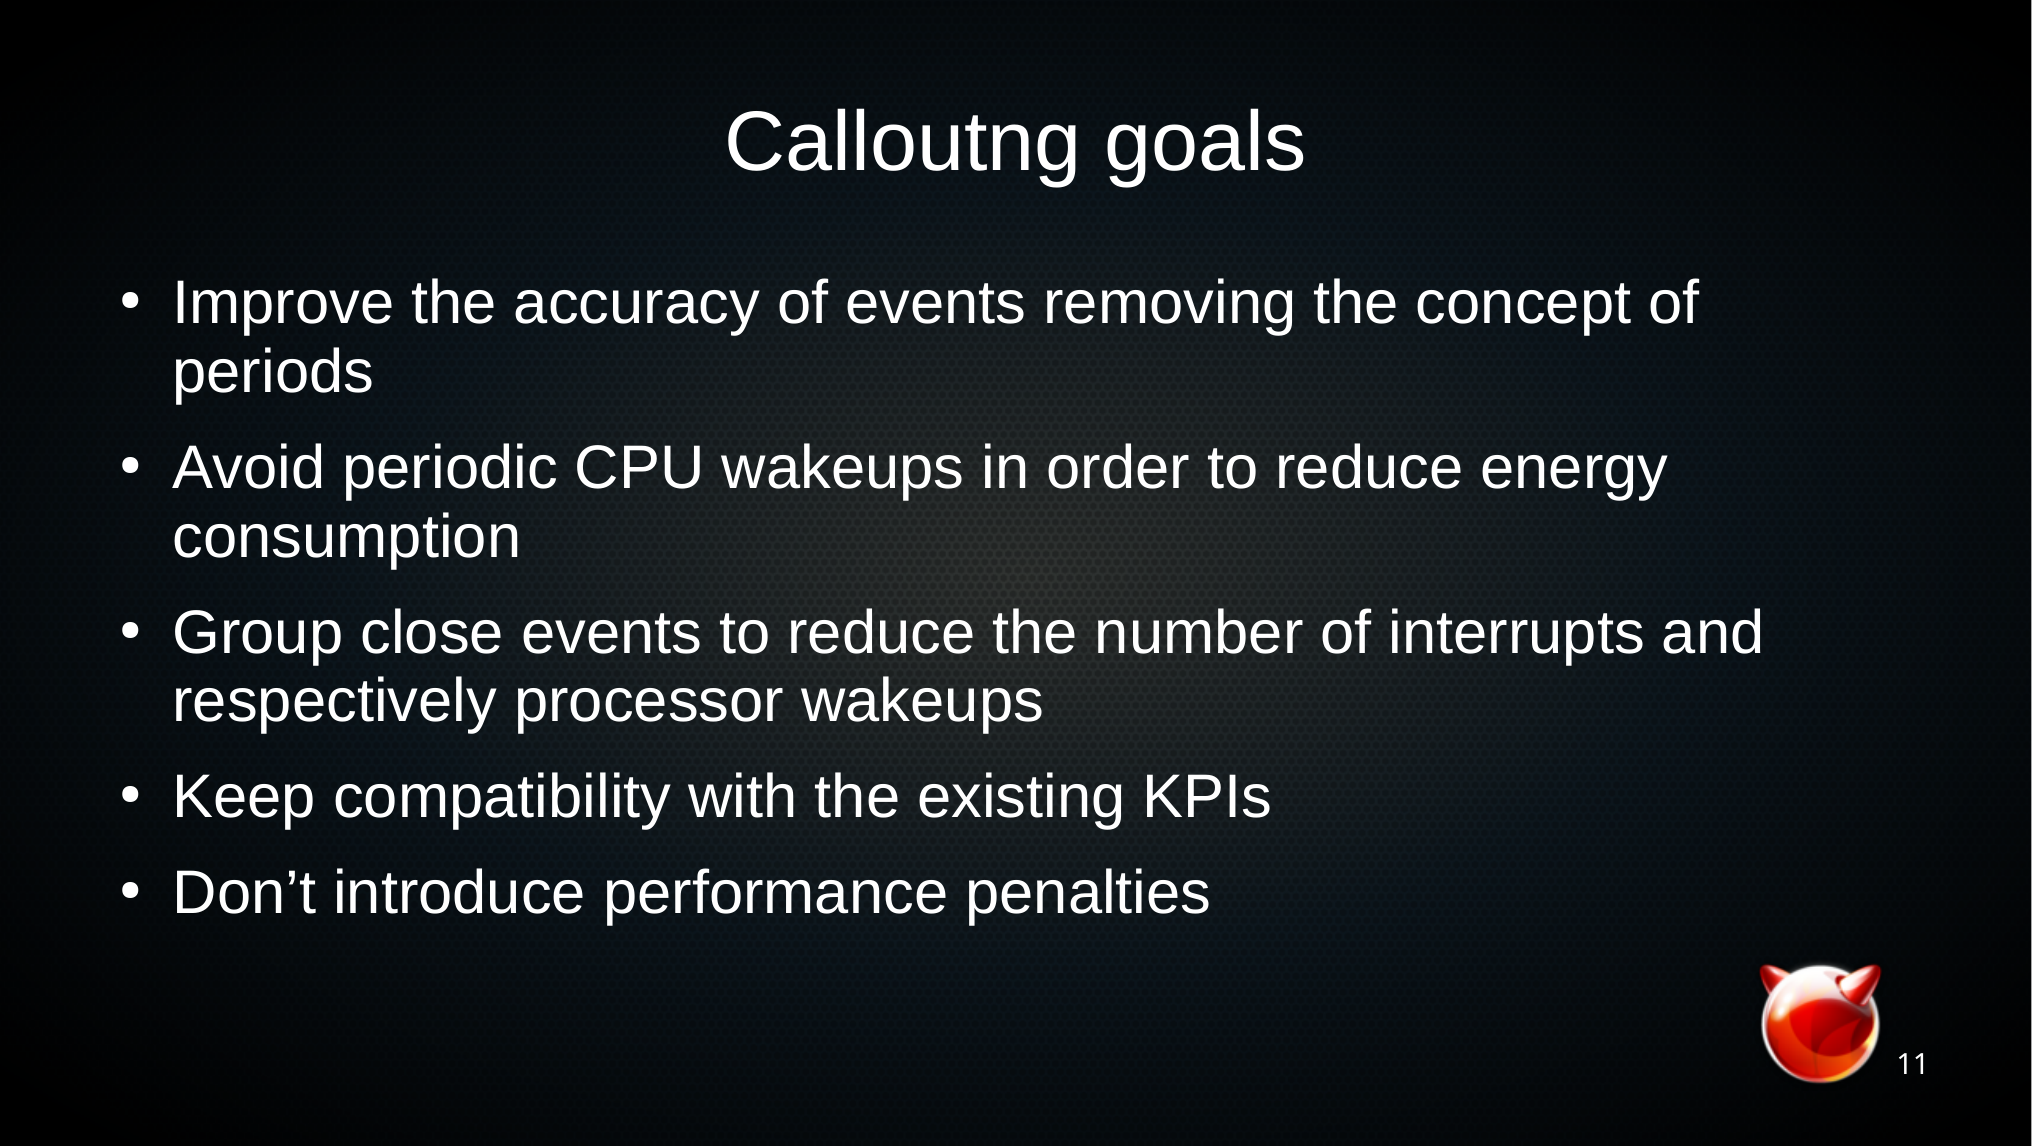

# Calloutng goals
Improve the accuracy of events removing the concept of periods
Avoid periodic CPU wakeups in order to reduce energy consumption
Group close events to reduce the number of interrupts and respectively processor wakeups
Keep compatibility with the existing KPIs
Don’t introduce performance penalties
11